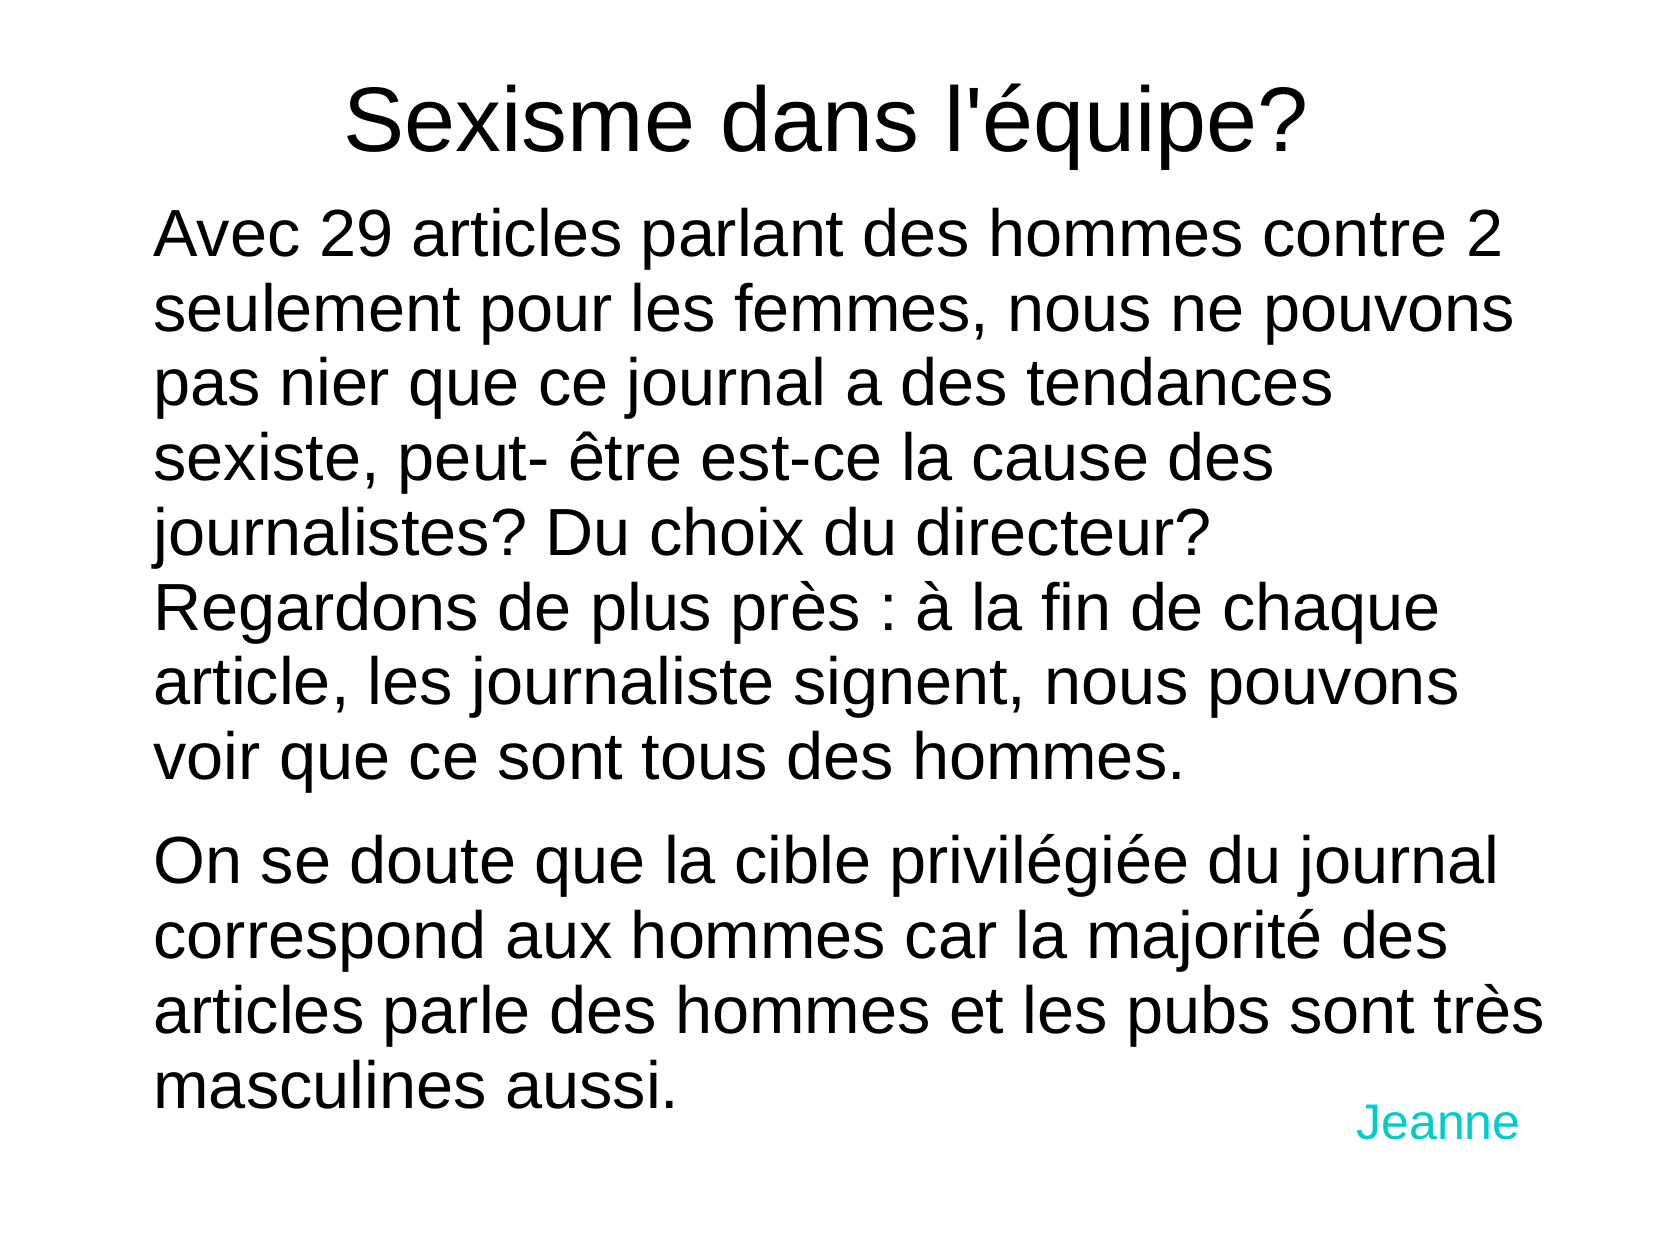

# Sexisme dans l'équipe?
Avec 29 articles parlant des hommes contre 2 seulement pour les femmes, nous ne pouvons pas nier que ce journal a des tendances sexiste, peut- être est-ce la cause des journalistes? Du choix du directeur?
Regardons de plus près : à la fin de chaque article, les journaliste signent, nous pouvons voir que ce sont tous des hommes.
On se doute que la cible privilégiée du journal correspond aux hommes car la majorité des articles parle des hommes et les pubs sont très masculines aussi.
Jeanne